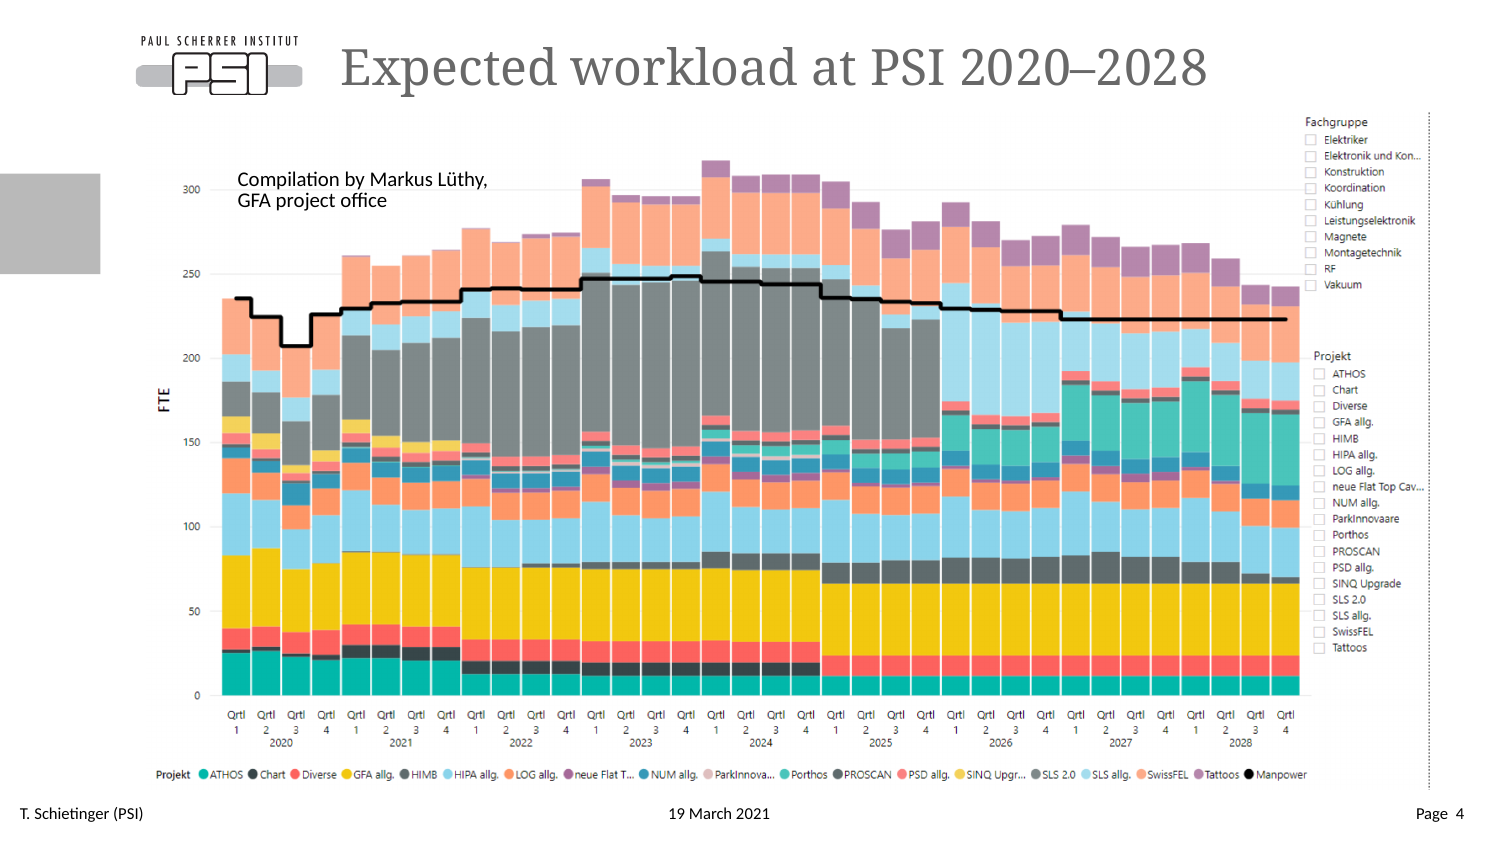

# Expected workload at PSI 2020–2028
Compilation by Markus Lüthy,
GFA project office